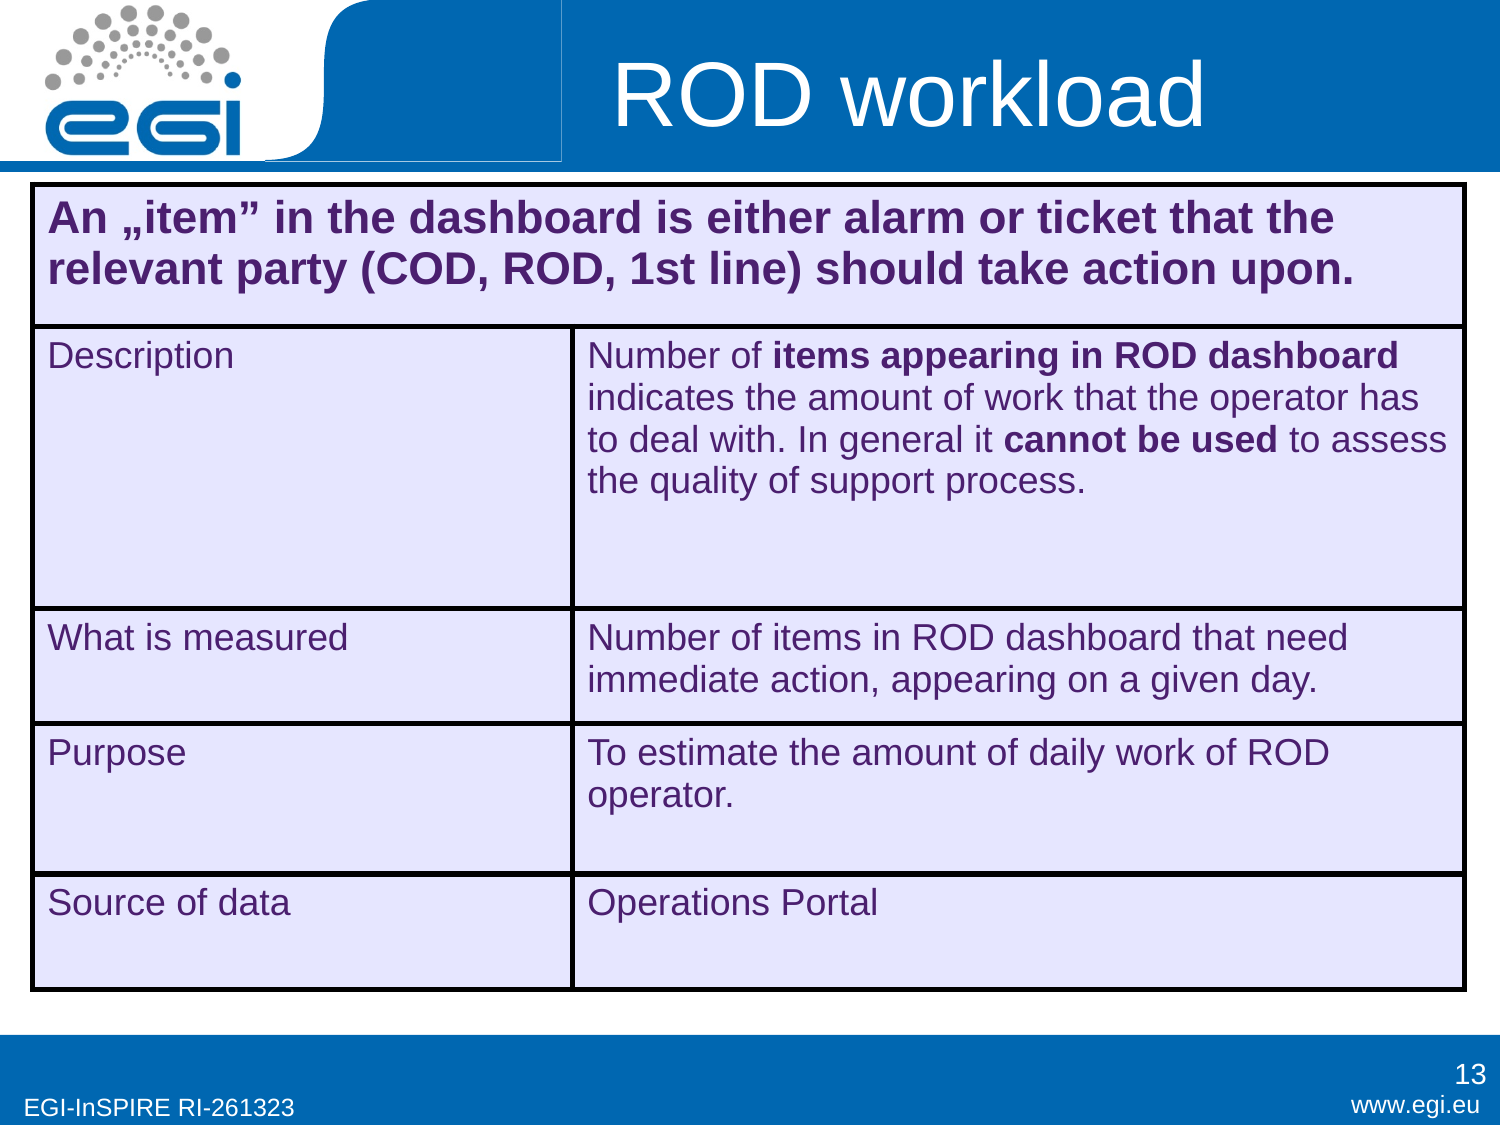

# ROD workload
| An „item” in the dashboard is either alarm or ticket that the relevant party (COD, ROD, 1st line) should take action upon. | |
| --- | --- |
| Description | Number of items appearing in ROD dashboard indicates the amount of work that the operator has to deal with. In general it cannot be used to assess the quality of support process. |
| What is measured | Number of items in ROD dashboard that need immediate action, appearing on a given day. |
| Purpose | To estimate the amount of daily work of ROD operator. |
| Source of data | Operations Portal |
13